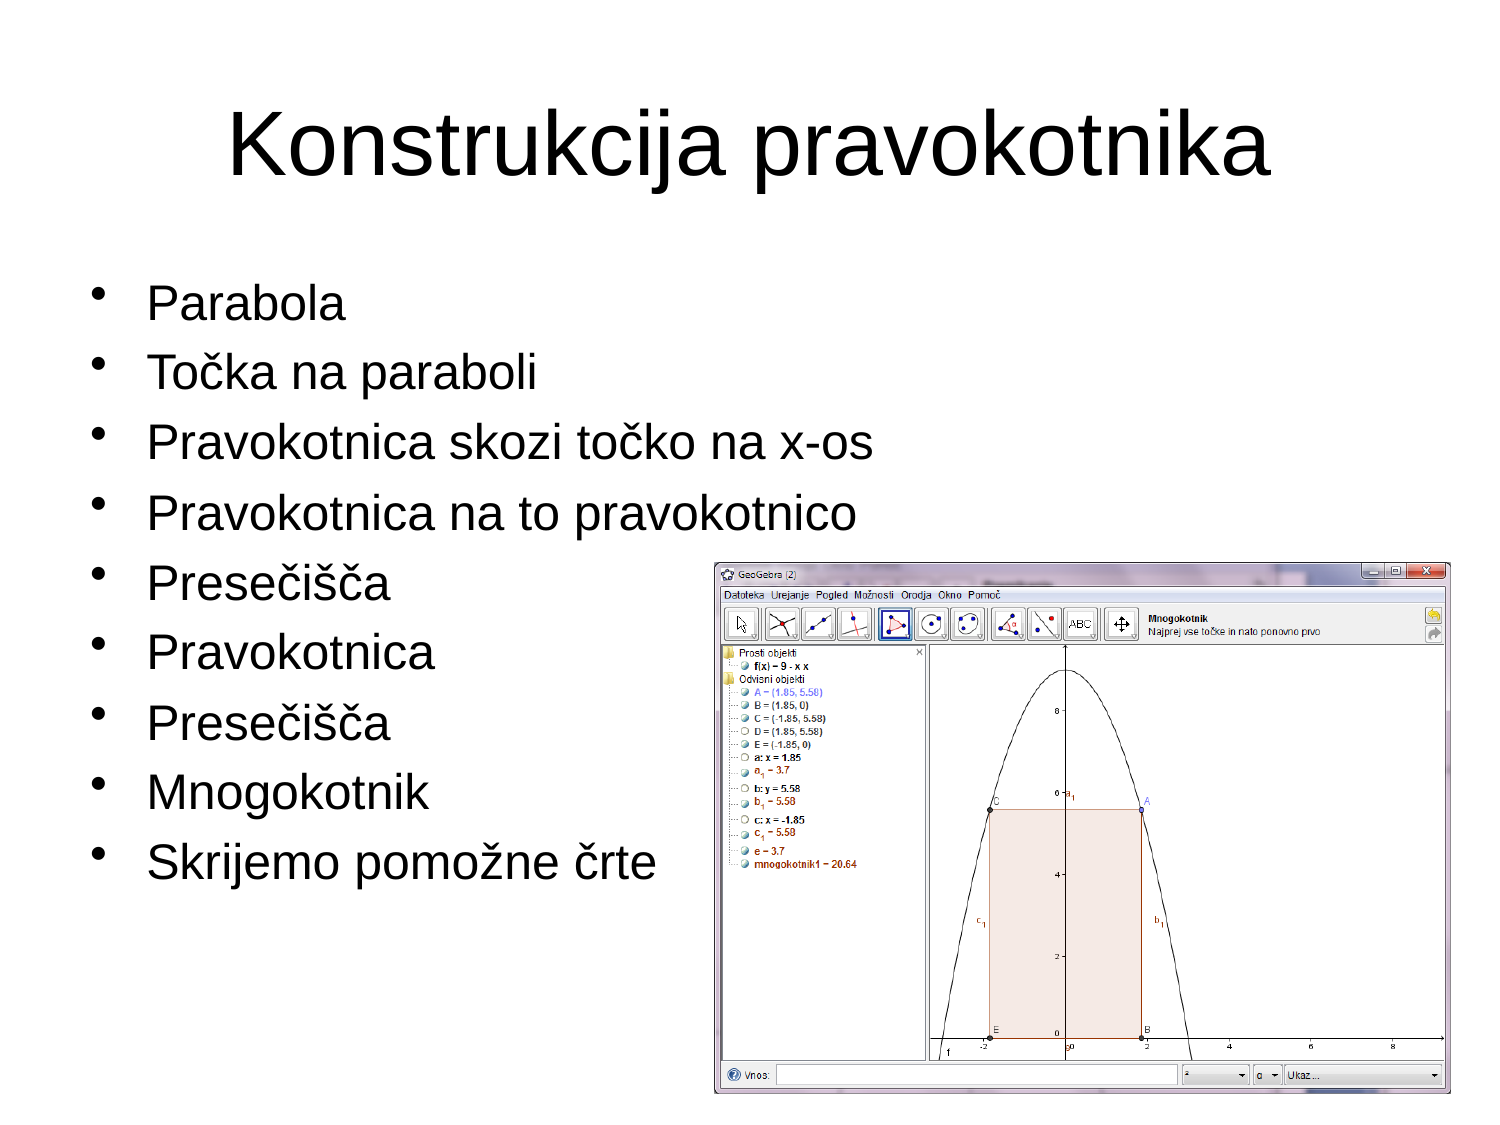

# Konstrukcija pravokotnika
Parabola
Točka na paraboli
Pravokotnica skozi točko na x-os
Pravokotnica na to pravokotnico
Presečišča
Pravokotnica
Presečišča
Mnogokotnik
Skrijemo pomožne črte